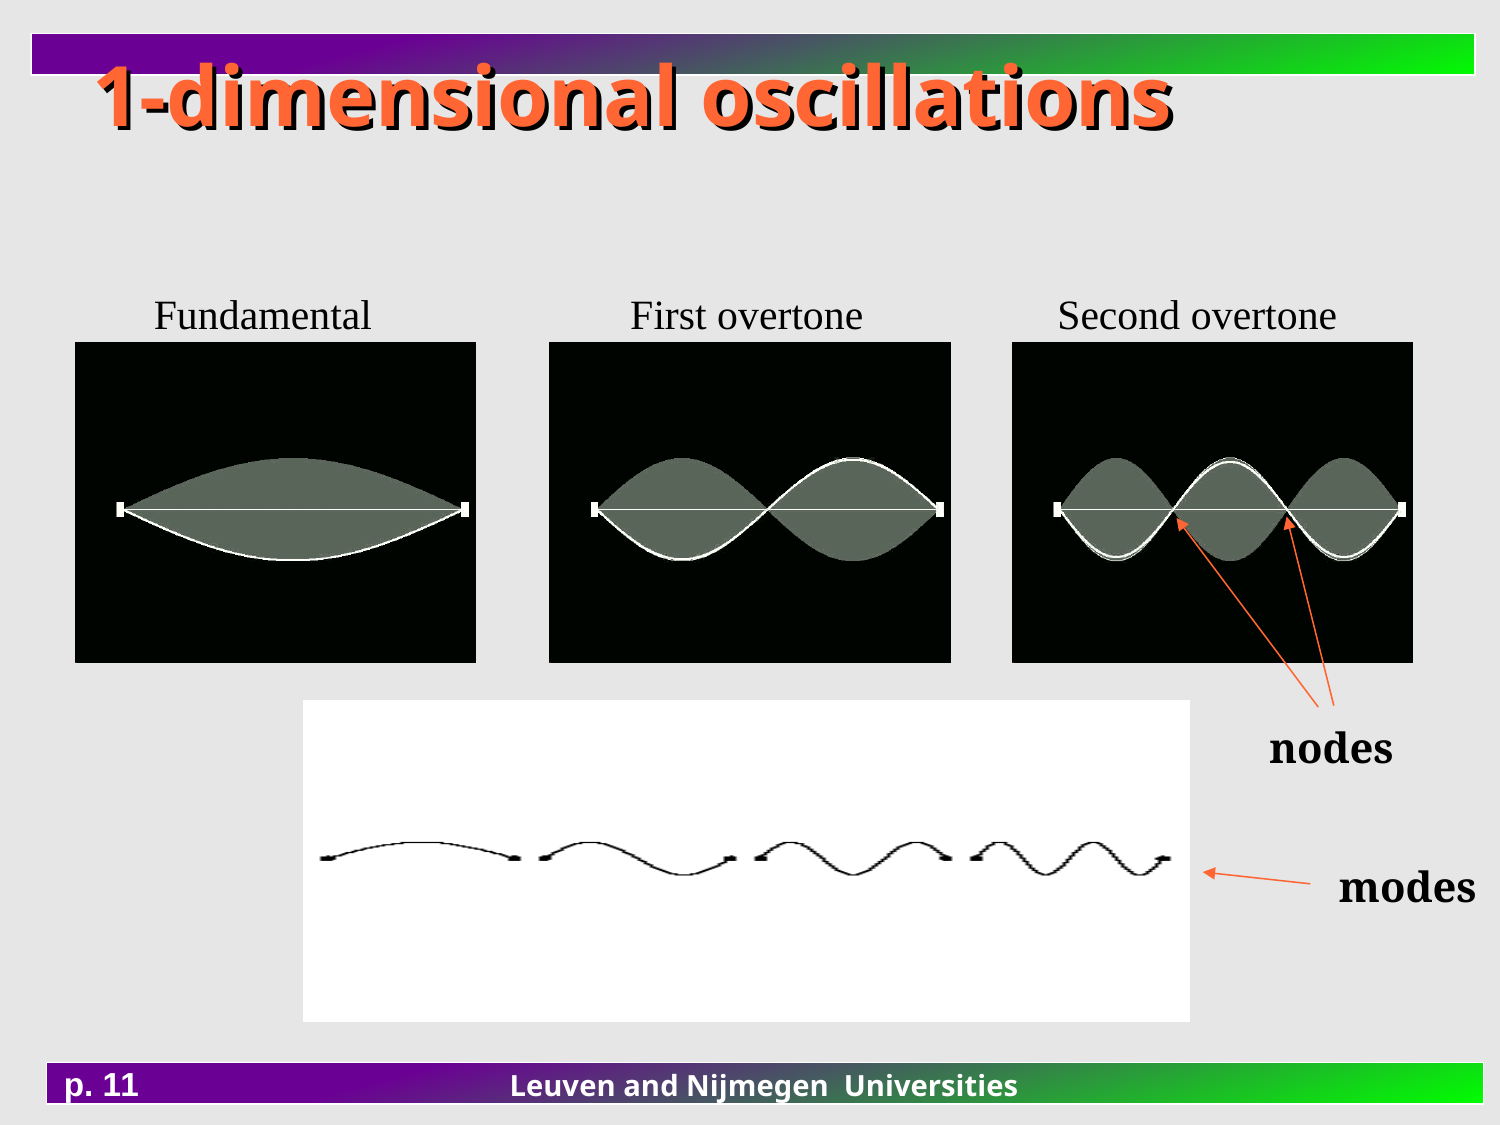

1-dimensional oscillations
Fundamental
First overtone
Second overtone
 nodes
modes